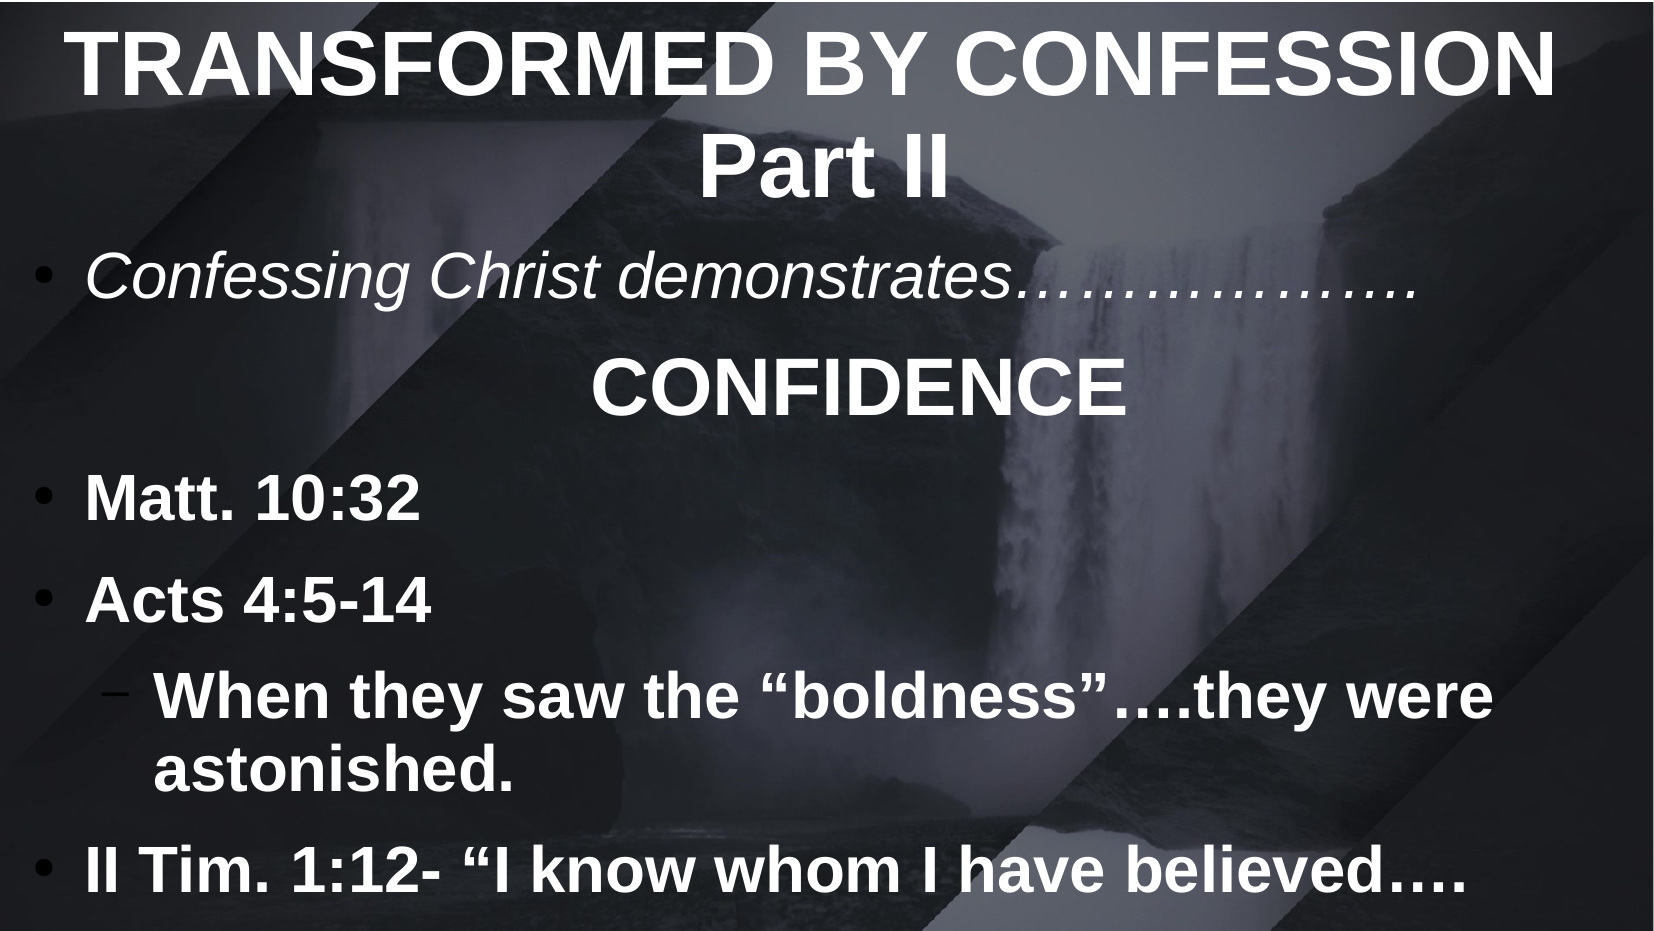

# TRANSFORMED BY CONFESSION Part II
Confessing Christ demonstrates……………….
CONFIDENCE
Matt. 10:32
Acts 4:5-14
When they saw the “boldness”….they were astonished.
II Tim. 1:12- “I know whom I have believed….